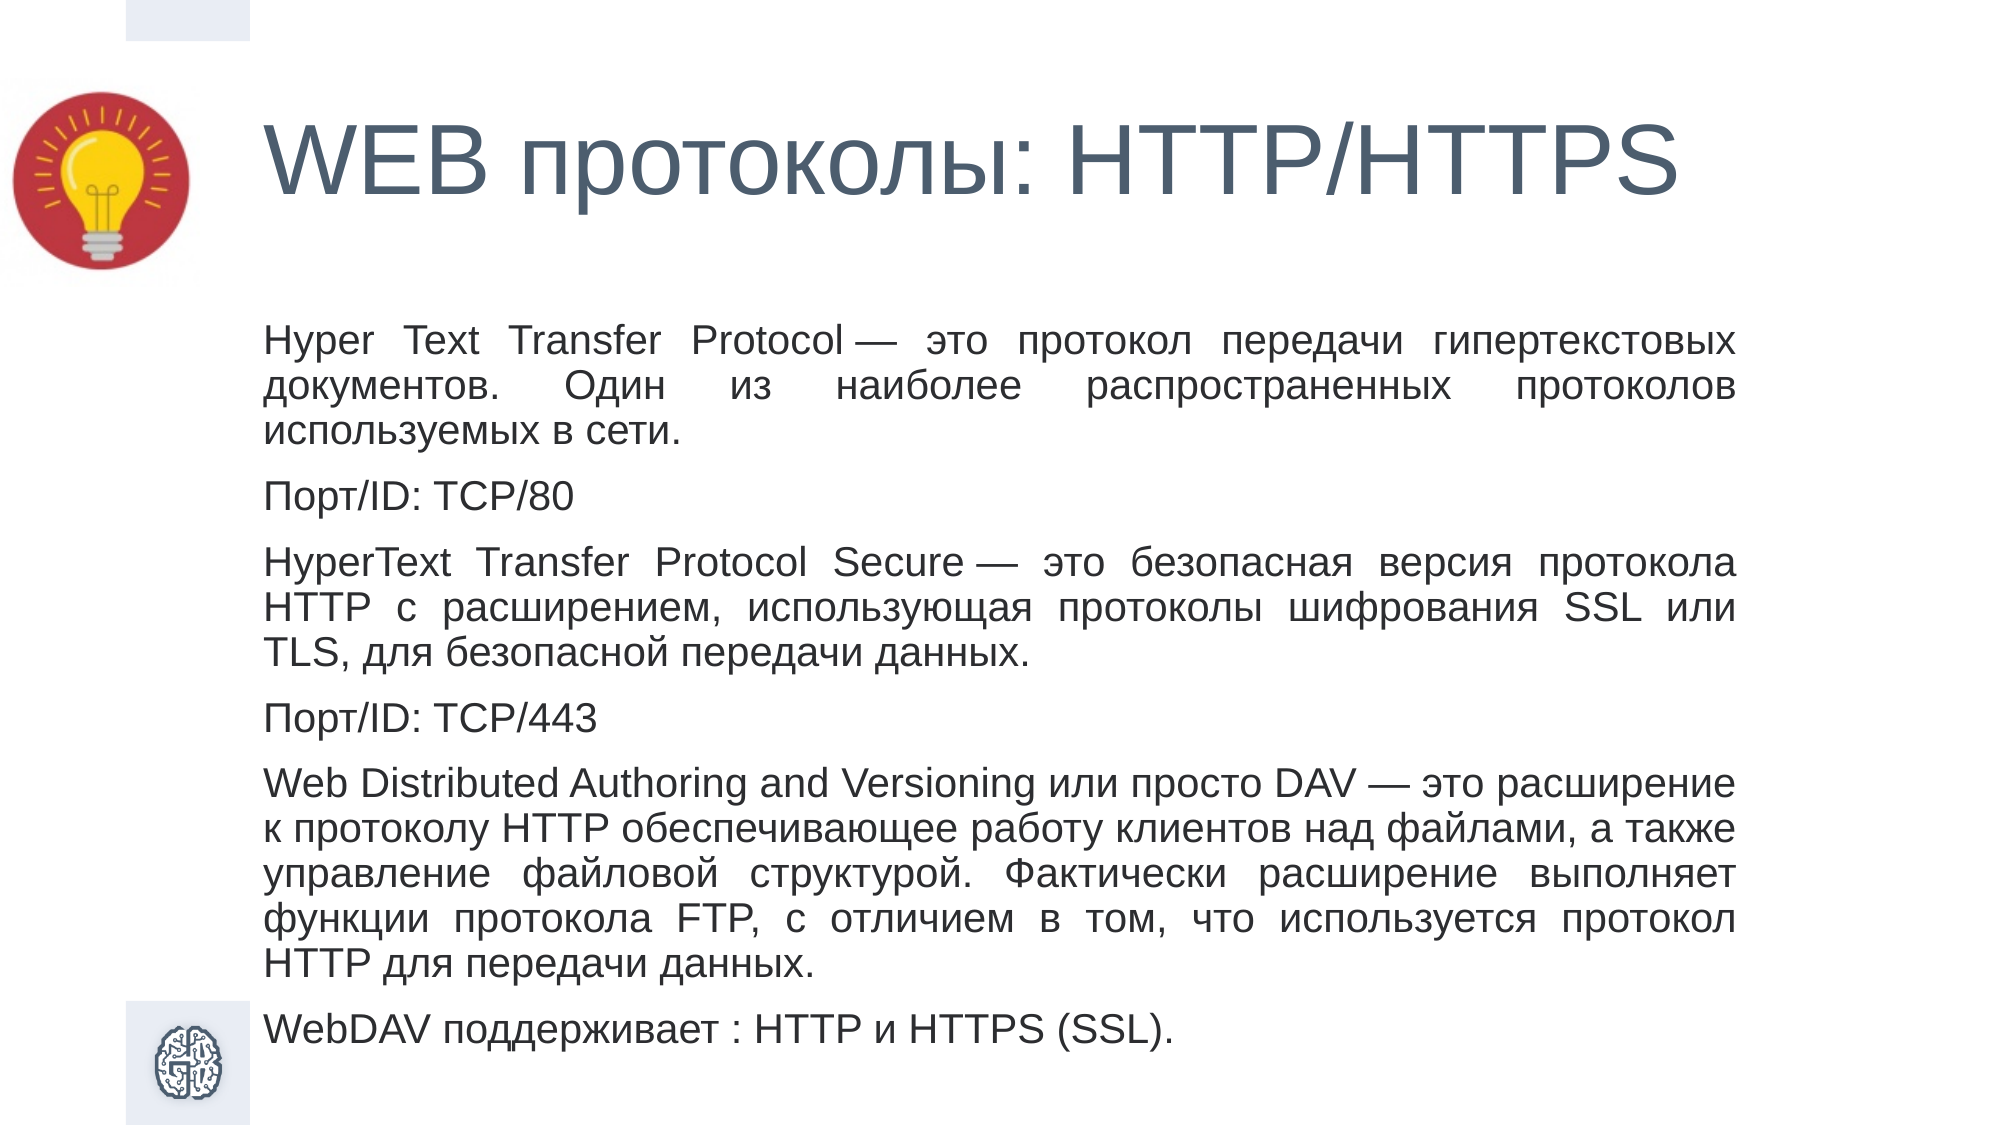

# WEB протоколы: HTTP/HTTPS
Hyper Text Transfer Protocol — это протокол передачи гипертекстовых документов. Один из наиболее распространенных протоколов используемых в сети.
Порт/ID: TCP/80
HyperText Transfer Protocol Secure — это безопасная версия протокола HTTP с расширением, использующая протоколы шифрования SSL или TLS, для безопасной передачи данных.
Порт/ID: TCP/443
Web Distributed Authoring and Versioning или просто DAV — это расширение к протоколу HTTP обеспечивающее работу клиентов над файлами, а также управление файловой структурой. Фактически расширение выполняет функции протокола FTP, с отличием в том, что используется протокол HTTP для передачи данных.
WebDAV поддерживает : HTTP и HTTPS (SSL).